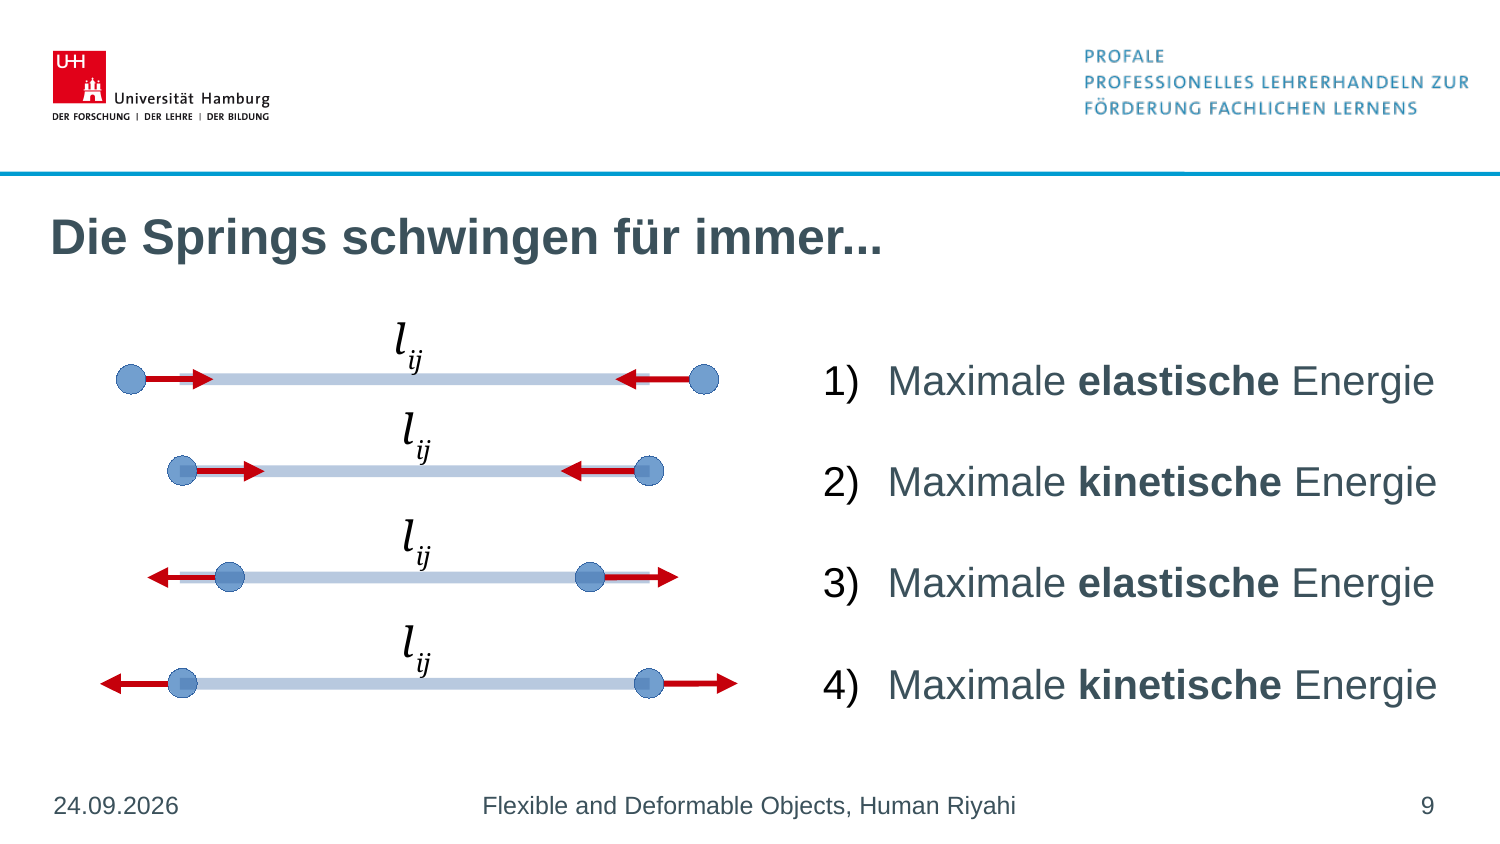

# Die Springs schwingen für immer...
 Maximale elastische Energie
 Maximale kinetische Energie
 Maximale elastische Energie
 Maximale kinetische Energie
Flexible and Deformable Objects, Human Riyahi